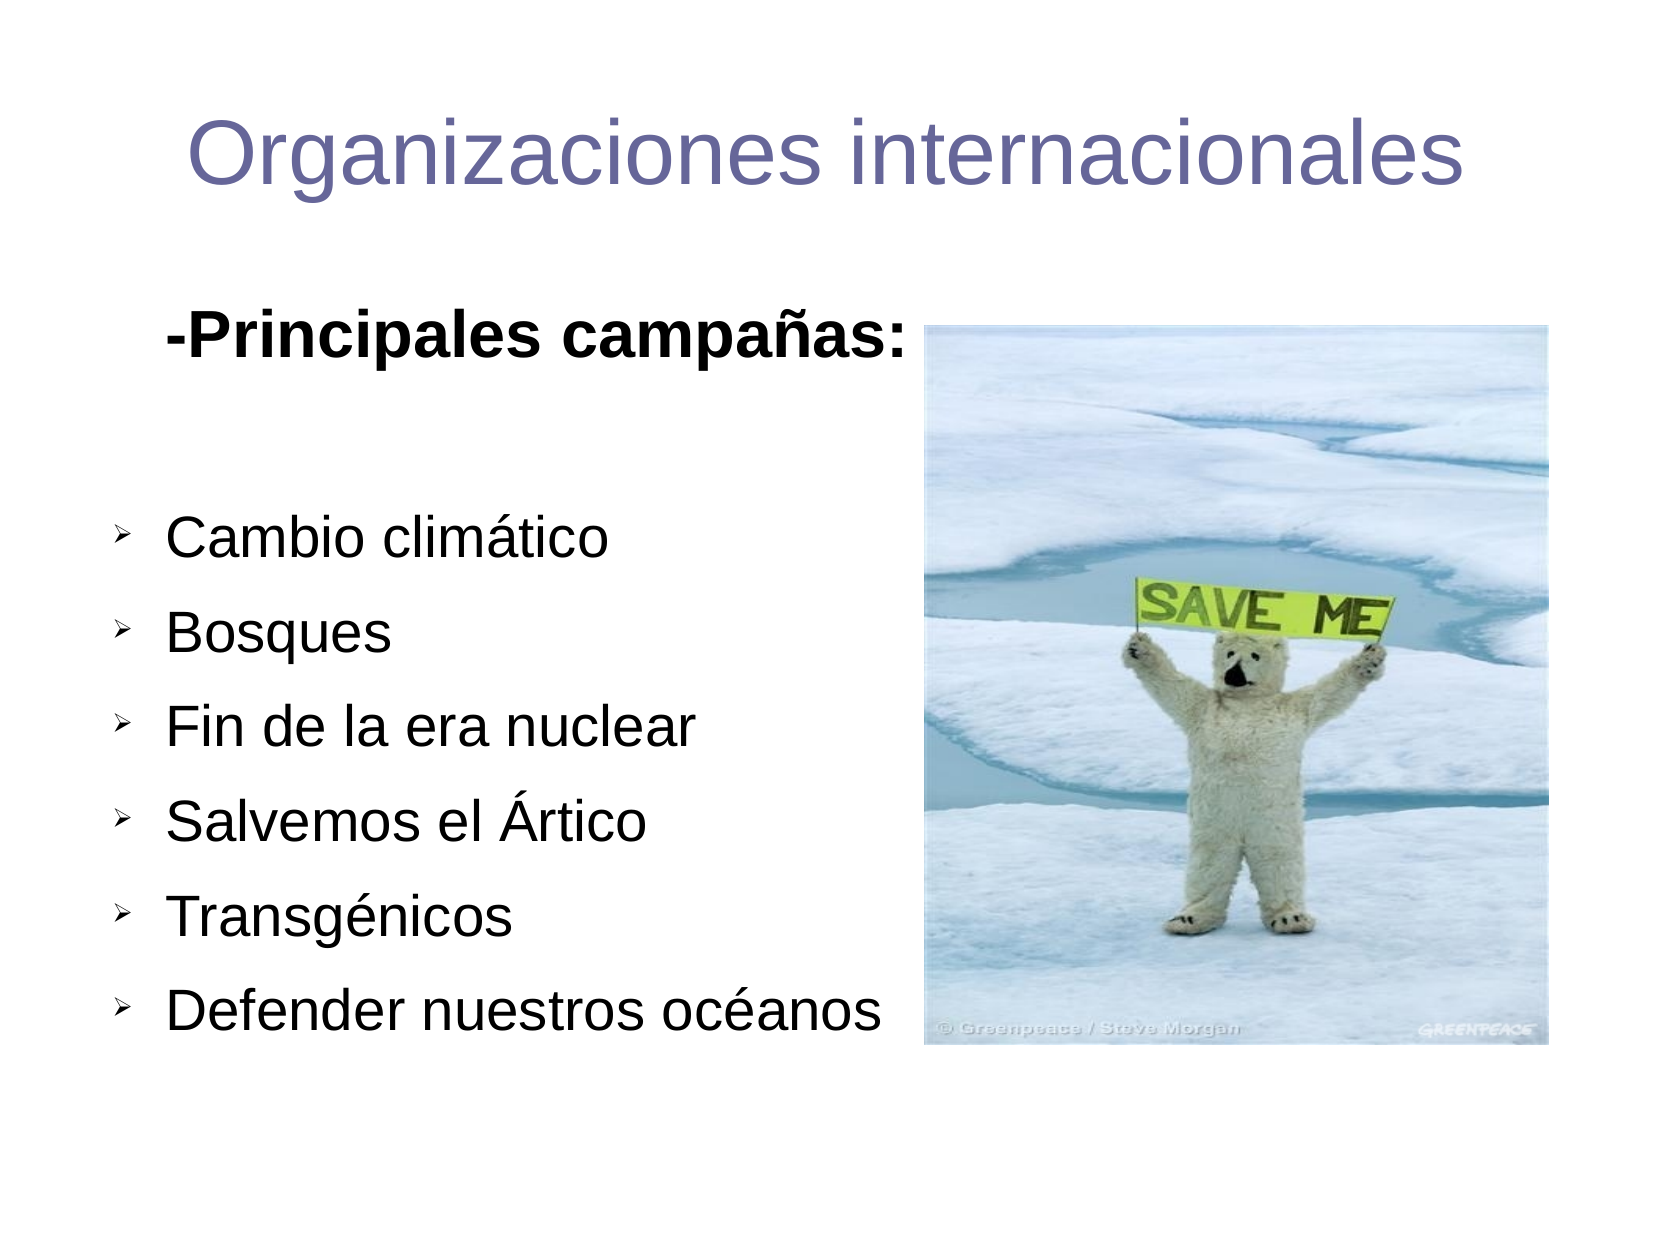

# Organizaciones internacionales
-Principales campañas:
Cambio climático
Bosques
Fin de la era nuclear
Salvemos el Ártico
Transgénicos
Defender nuestros océanos